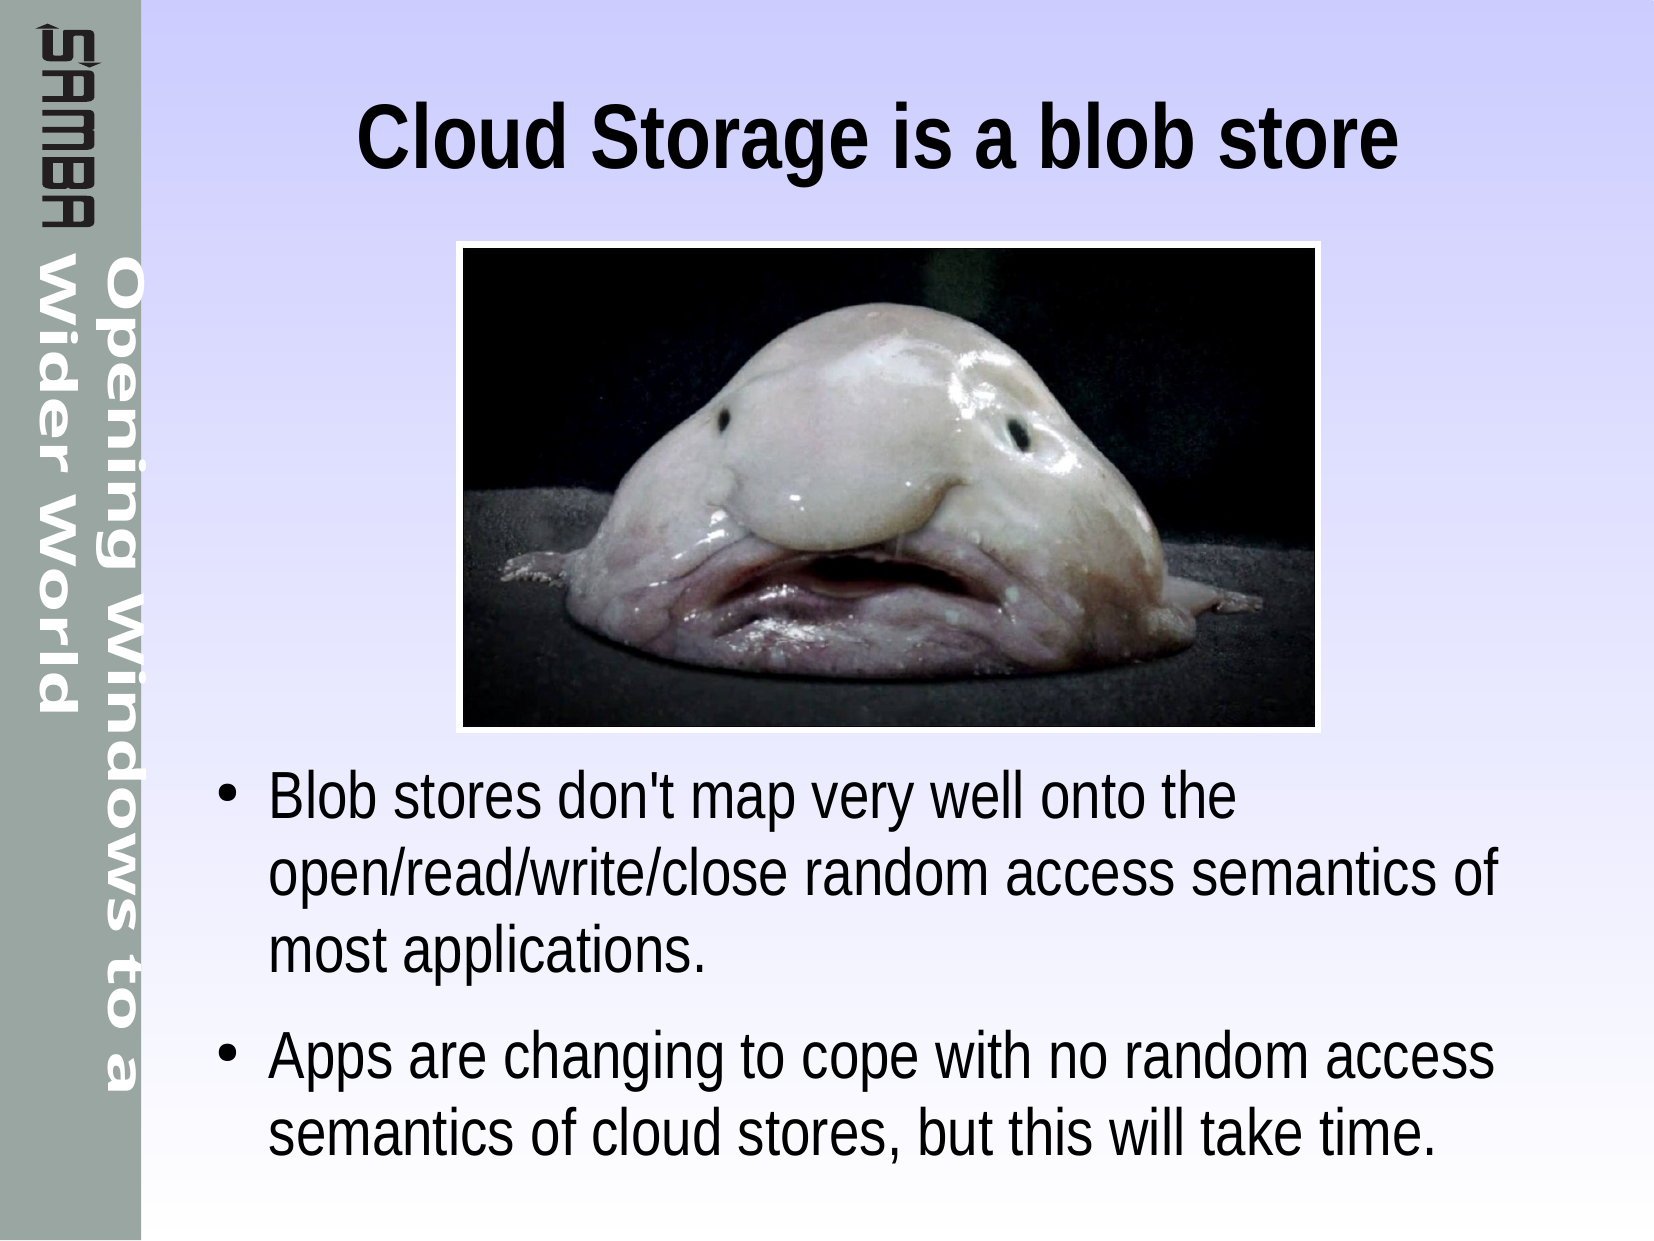

# Cloud Storage is a blob store
Blob stores don't map very well onto the open/read/write/close random access semantics of most applications.
Apps are changing to cope with no random access semantics of cloud stores, but this will take time.